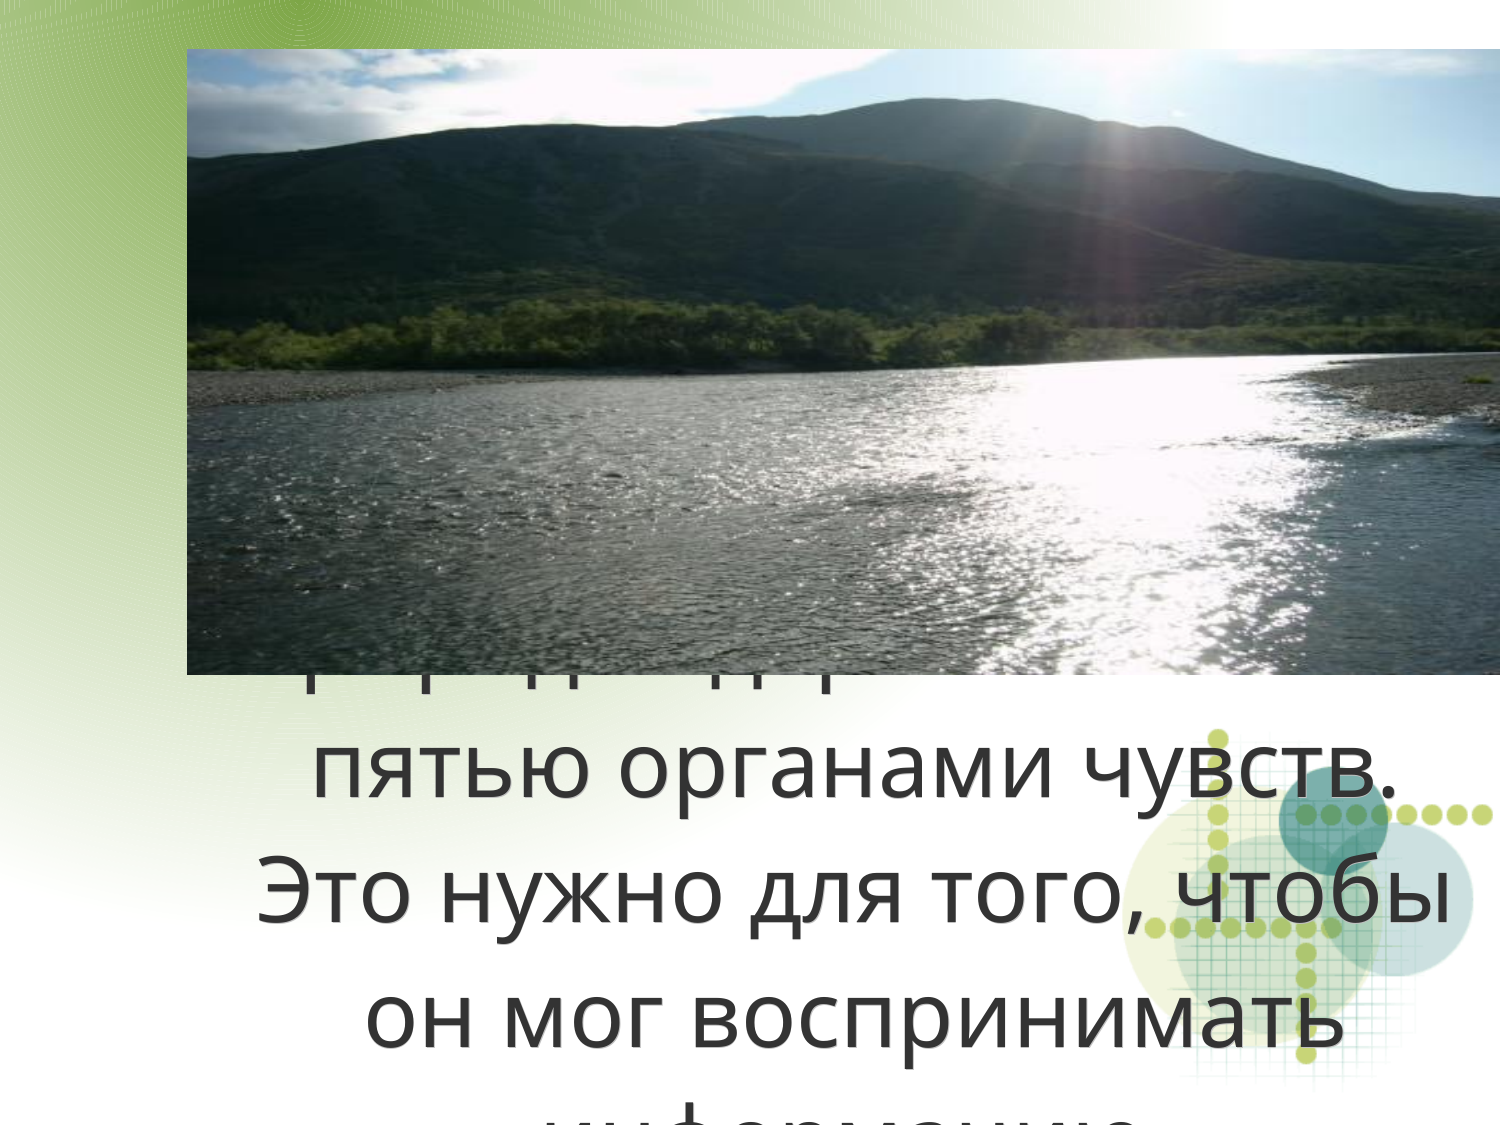

# Природа одарила человека пятью органами чувств. Это нужно для того, чтобы он мог воспринимать информацию.